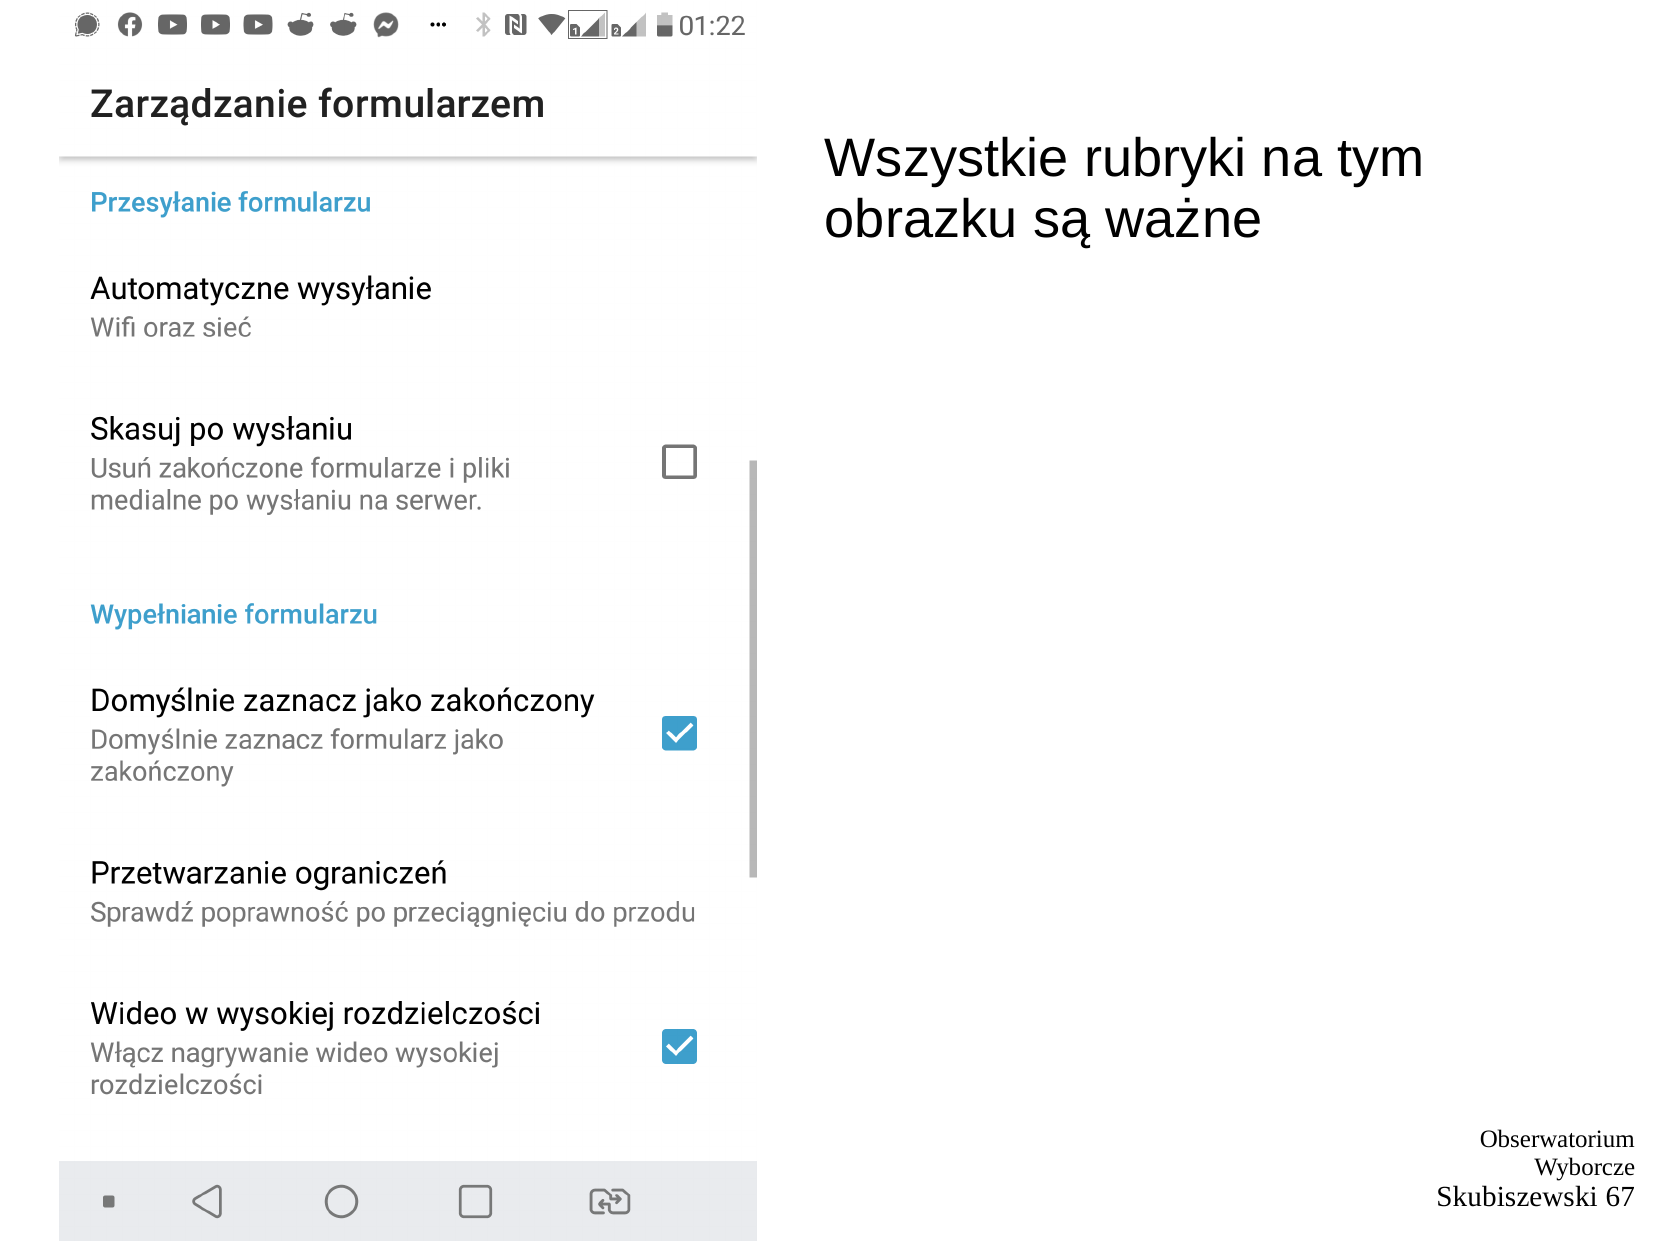

Wszystkie rubryki na tym obrazku są ważne
67